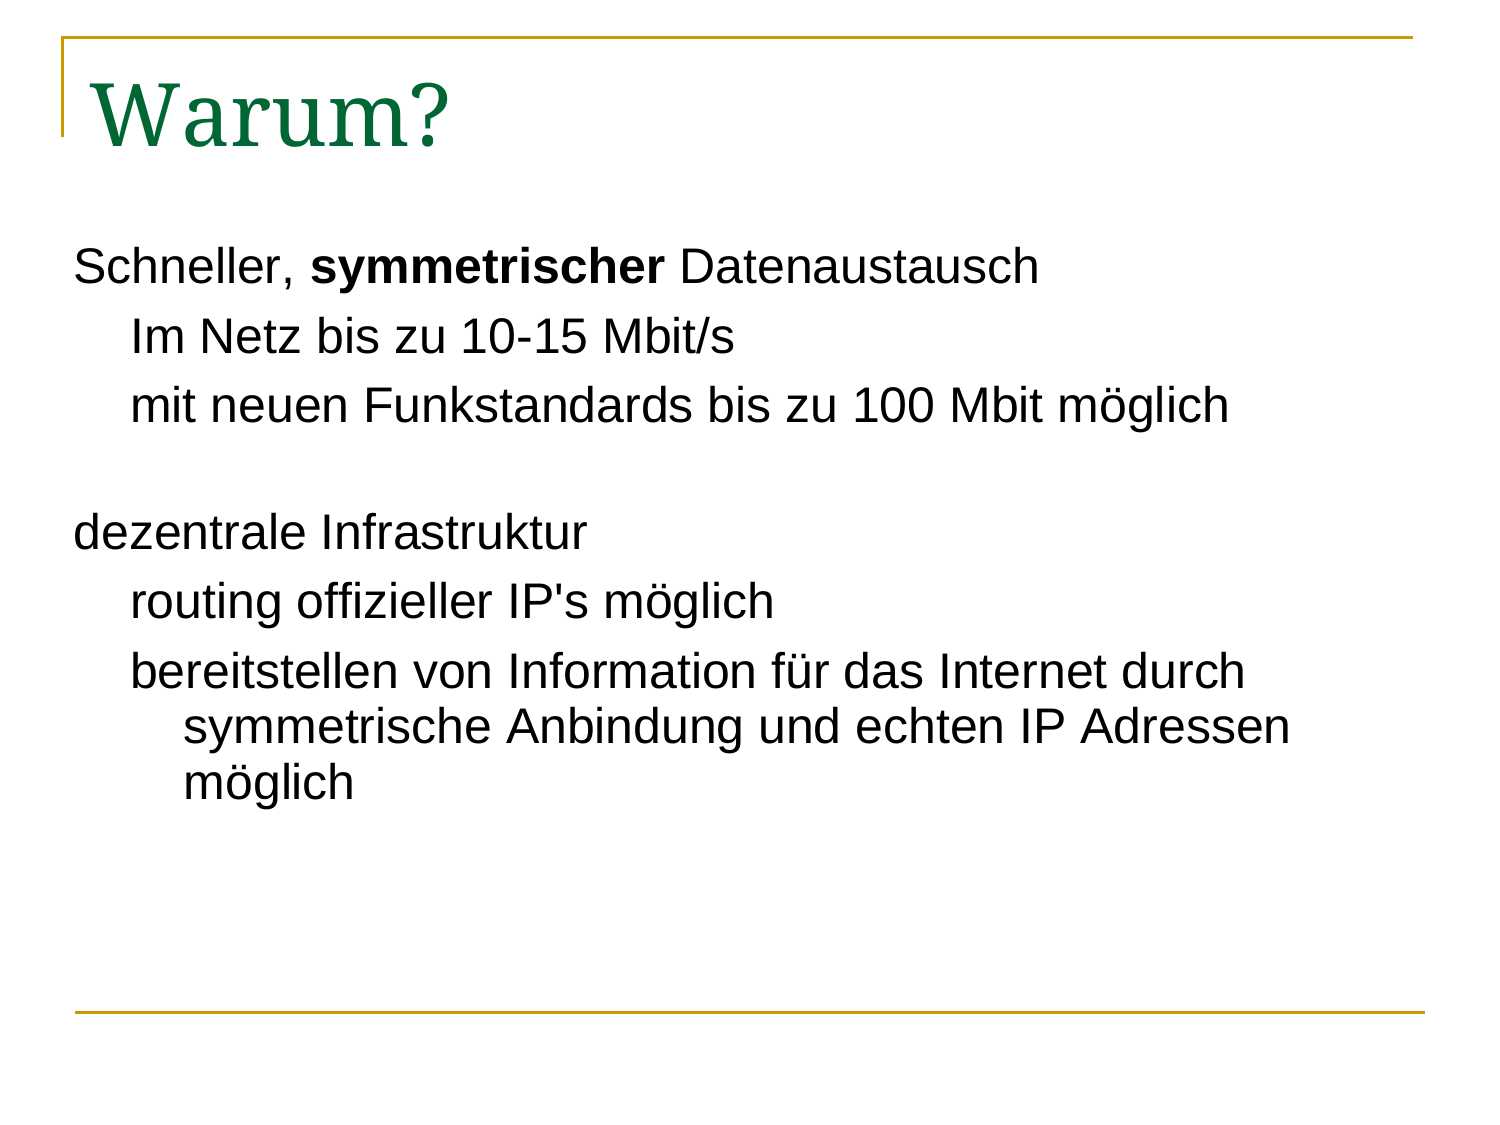

# Warum?
Schneller, symmetrischer Datenaustausch
Im Netz bis zu 10-15 Mbit/s
mit neuen Funkstandards bis zu 100 Mbit möglich
dezentrale Infrastruktur
routing offizieller IP's möglich
bereitstellen von Information für das Internet durch symmetrische Anbindung und echten IP Adressen möglich